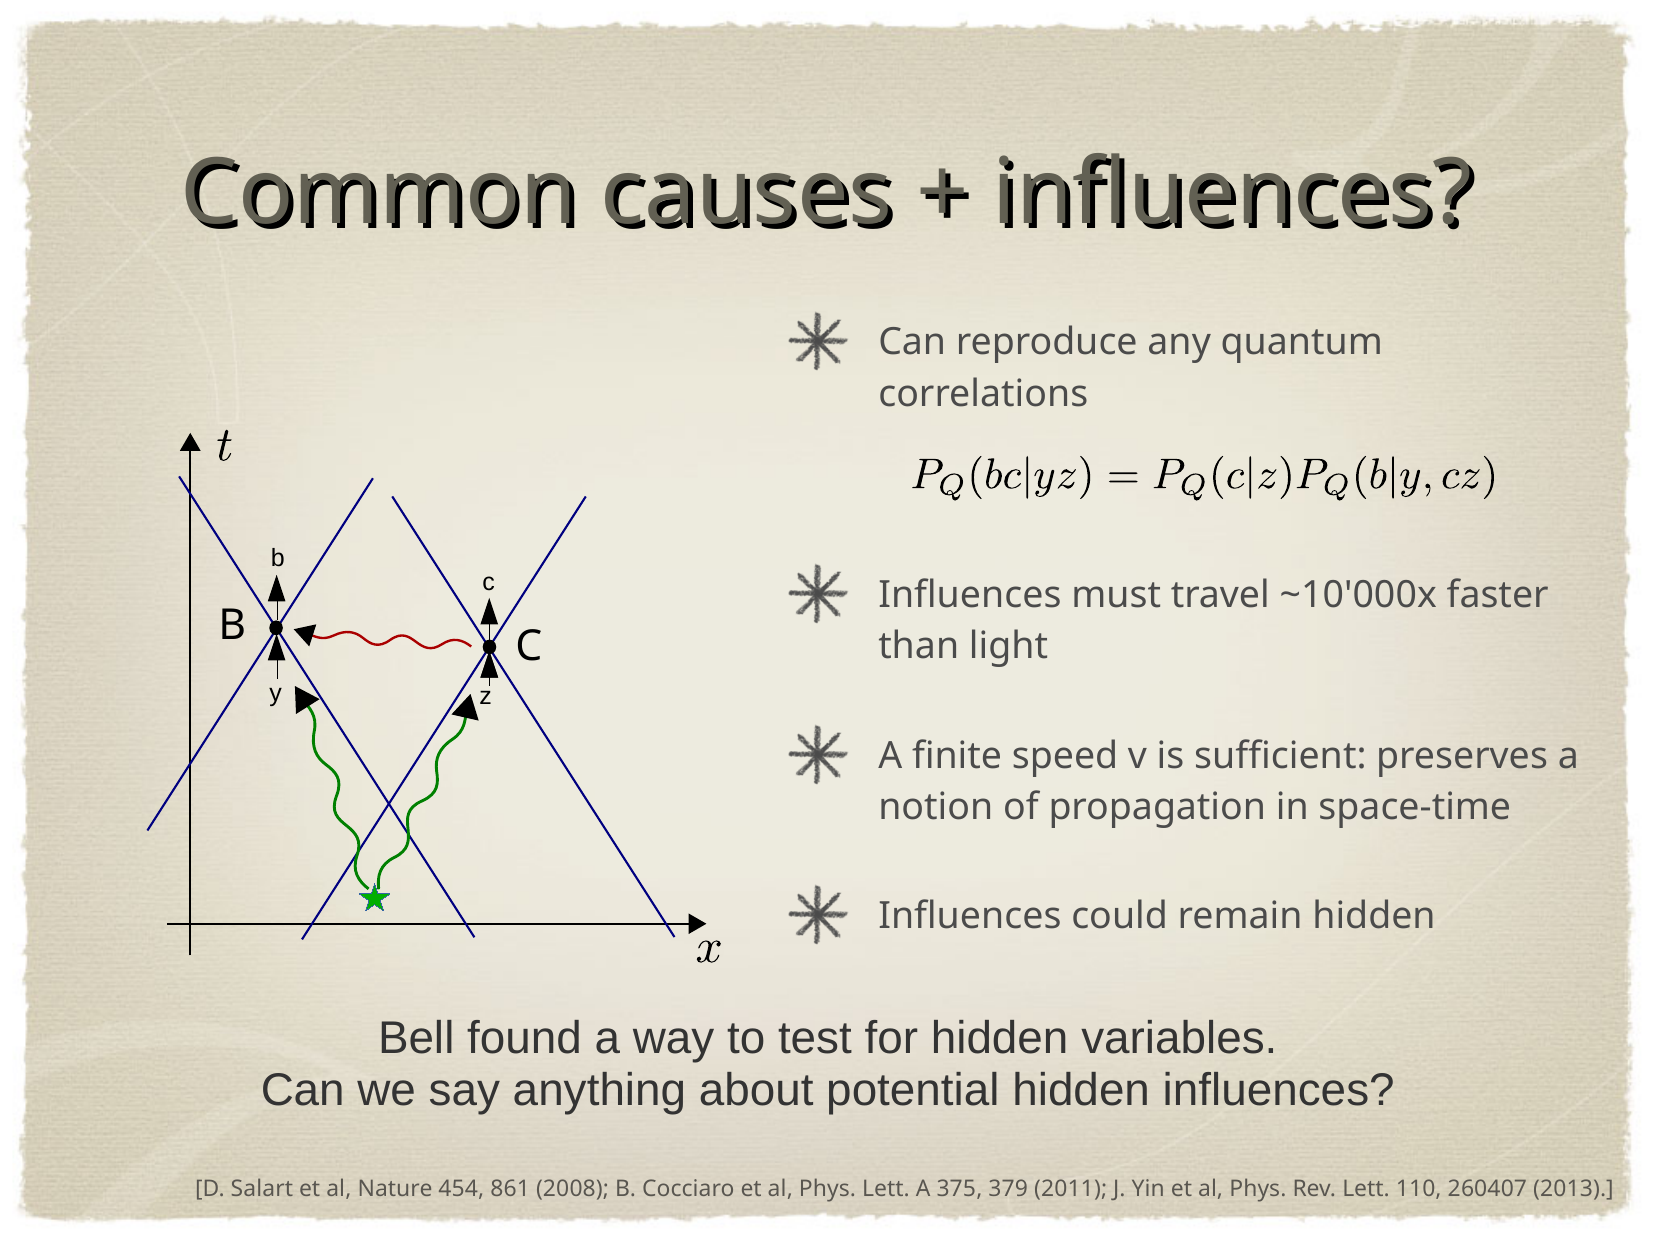

# Common causes + influences?
Can reproduce any quantum correlations
Influences must travel ~10'000x faster than light
A finite speed v is sufficient: preserves a notion of propagation in space-time
Influences could remain hidden
b
c
y
z
Bell found a way to test for hidden variables.
Can we say anything about potential hidden influences?
[D. Salart et al, Nature 454, 861 (2008); B. Cocciaro et al, Phys. Lett. A 375, 379 (2011); J. Yin et al, Phys. Rev. Lett. 110, 260407 (2013).]